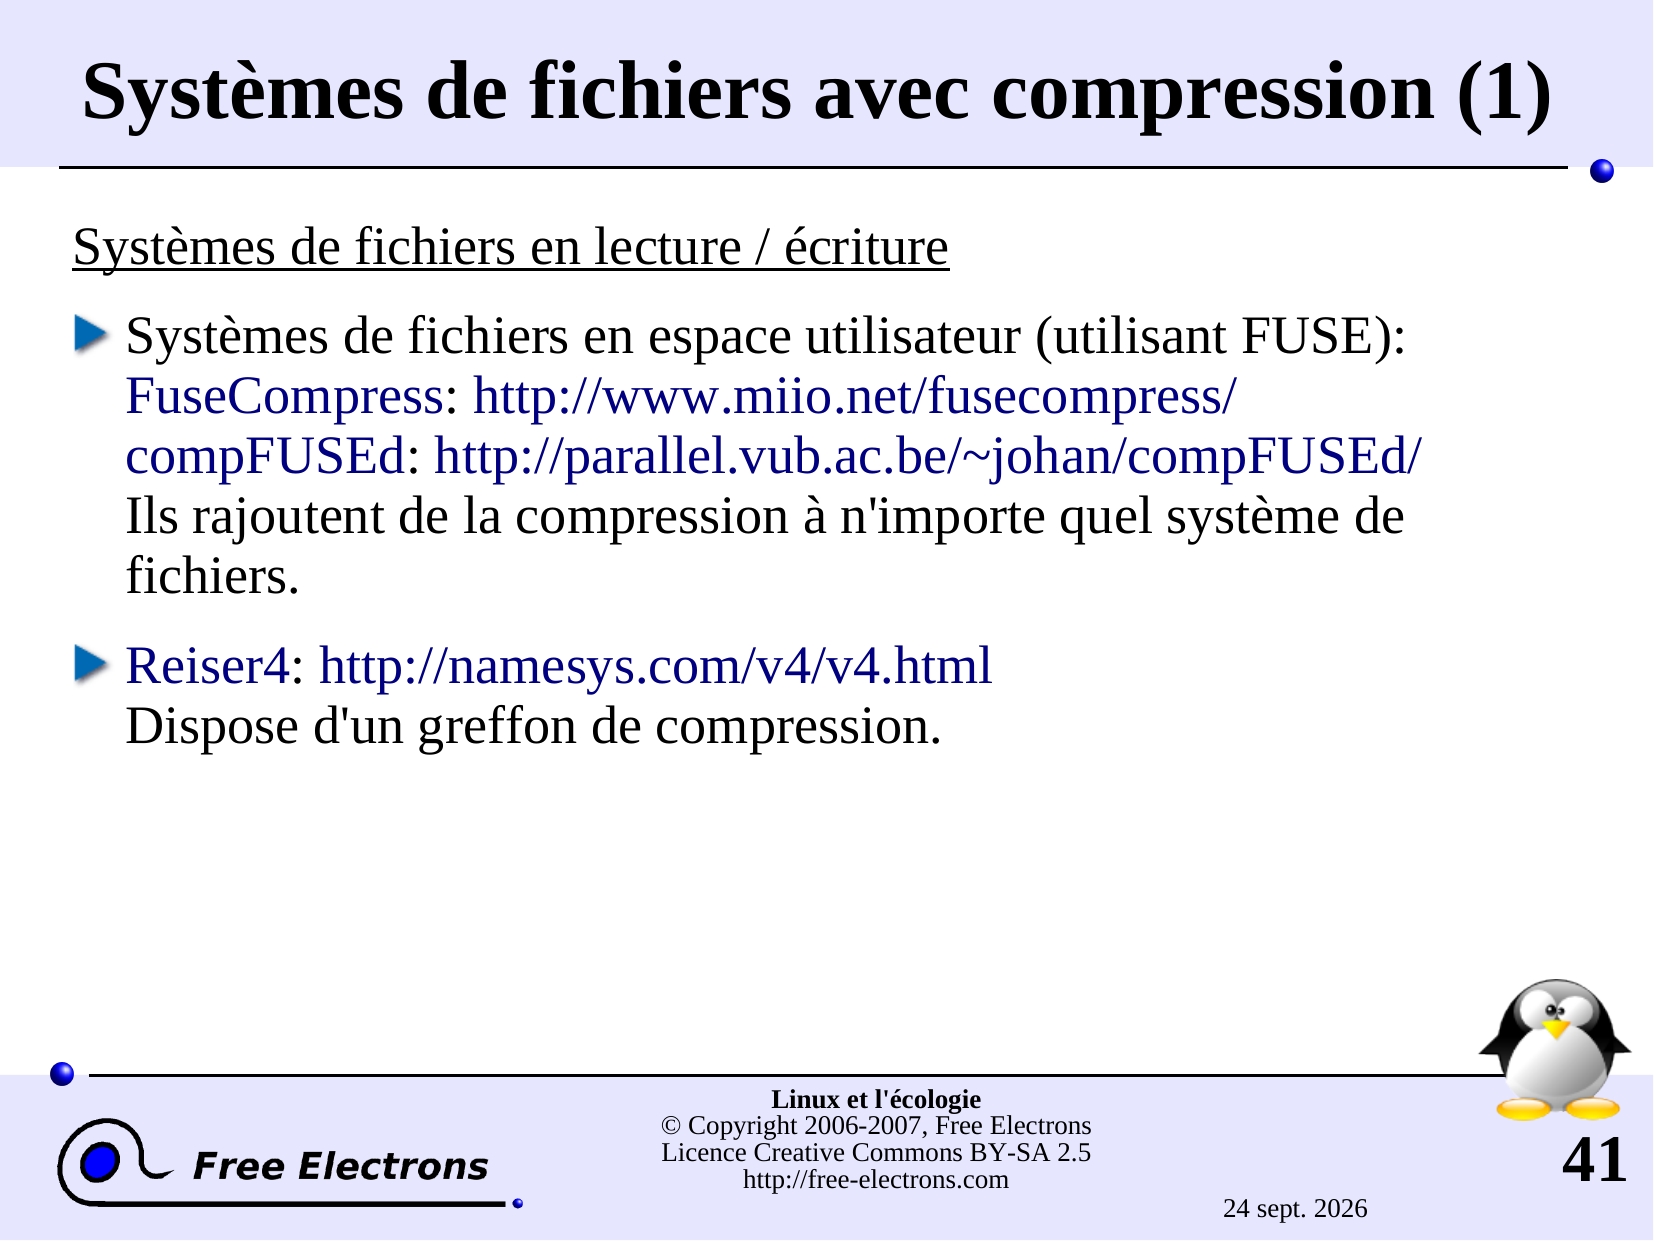

# Systèmes de fichiers avec compression (1)
Systèmes de fichiers en lecture / écriture
Systèmes de fichiers en espace utilisateur (utilisant FUSE):
FuseCompress: http://www.miio.net/fusecompress/
compFUSEd: http://parallel.vub.ac.be/~johan/compFUSEd/
Ils rajoutent de la compression à n'importe quel système de fichiers.
Reiser4: http://namesys.com/v4/v4.html
Dispose d'un greffon de compression.